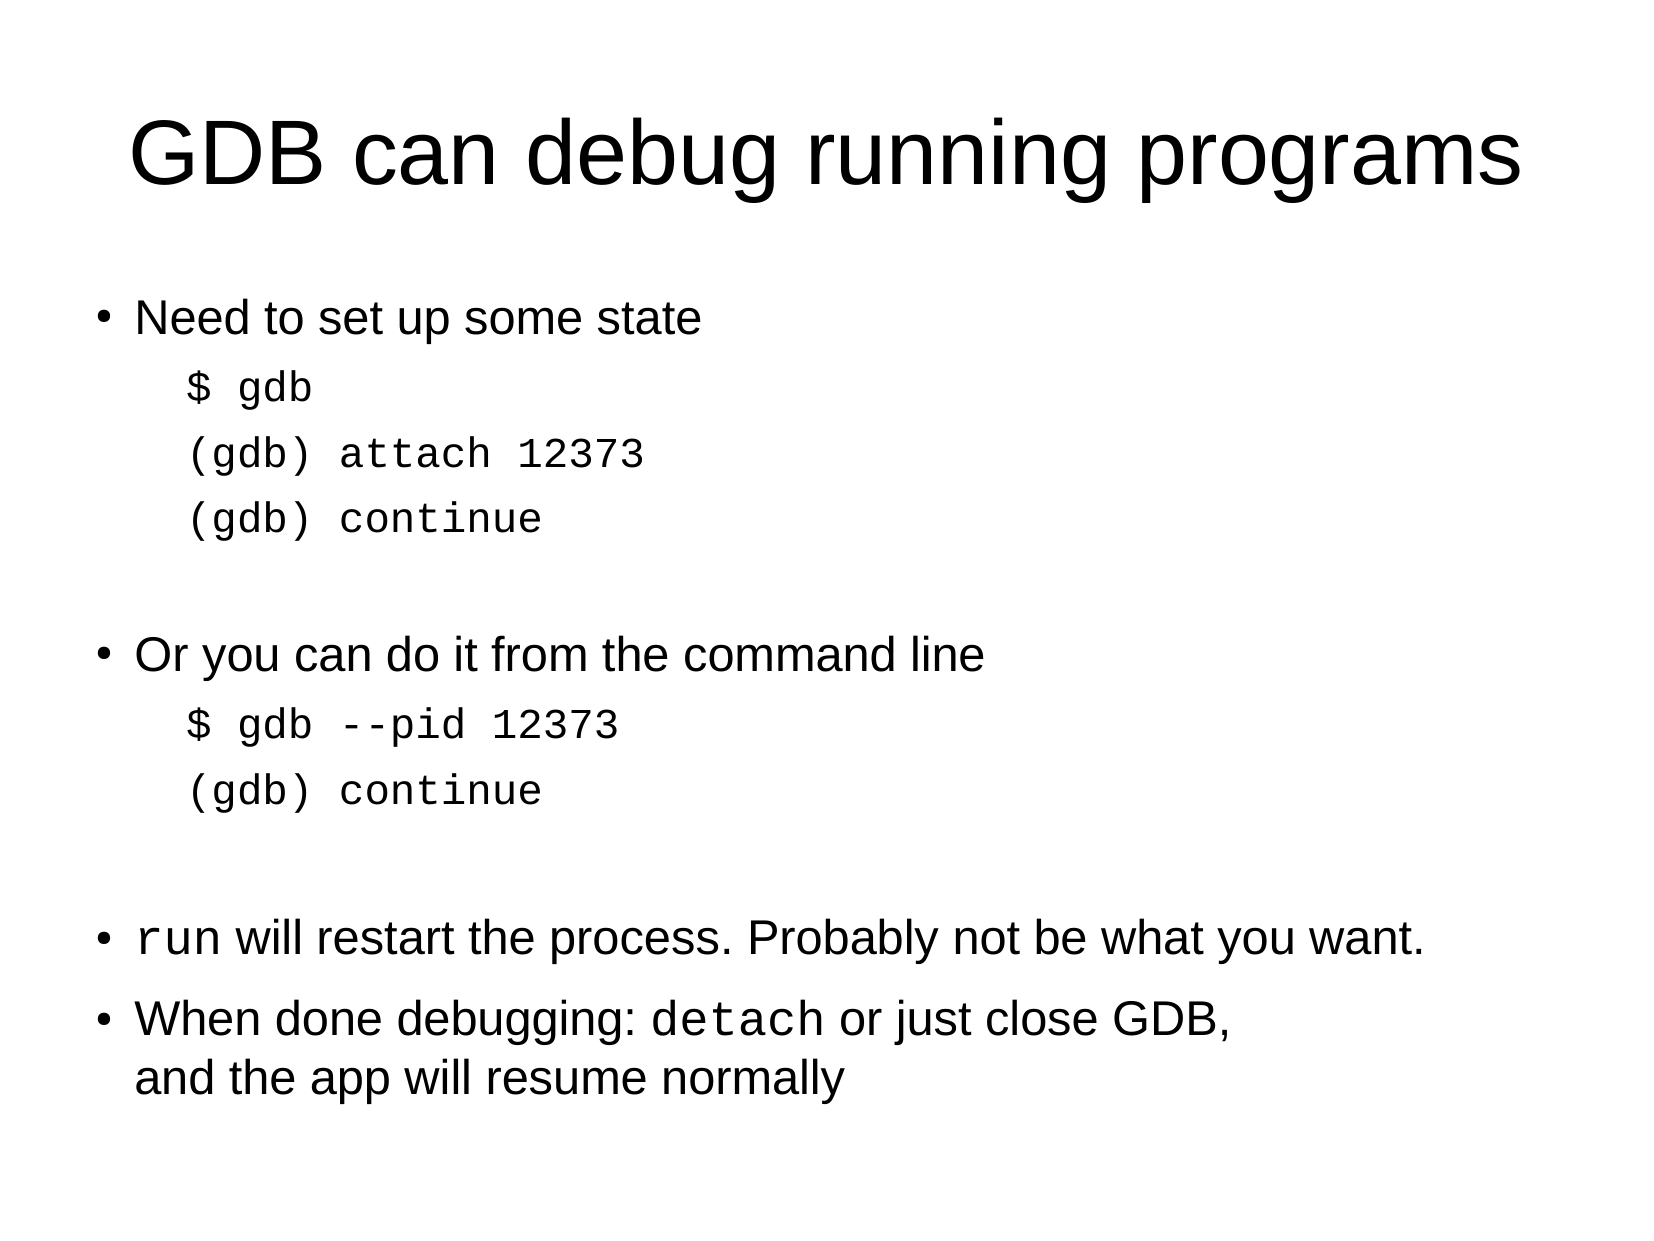

# GDB can debug running programs
Need to set up some state
$ gdb
(gdb) attach 12373
(gdb) continue
Or you can do it from the command line
$ gdb --pid 12373
(gdb) continue
run will restart the process. Probably not be what you want.
When done debugging: detach or just close GDB,
and the app will resume normally